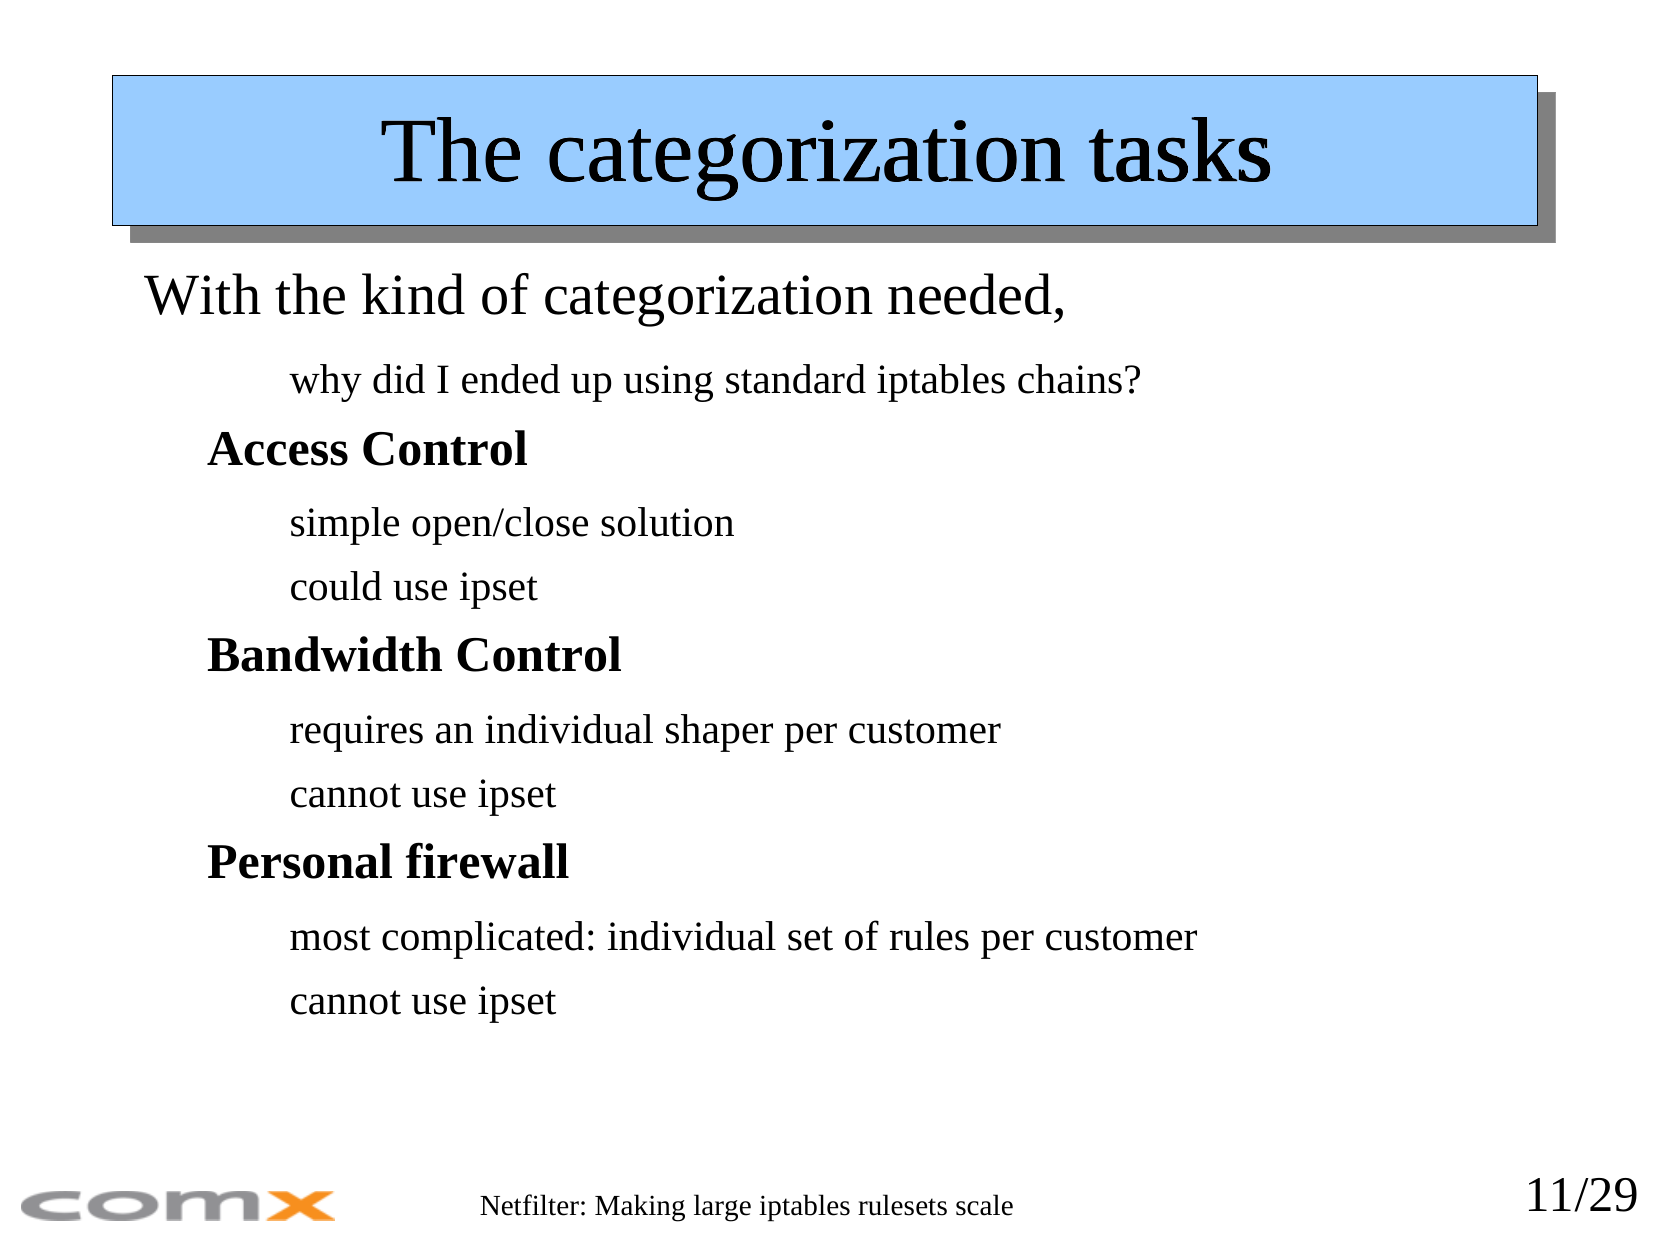

# The categorization tasks
 With the kind of categorization needed,
why did I ended up using standard iptables chains?
Access Control
simple open/close solution
could use ipset
Bandwidth Control
requires an individual shaper per customer
cannot use ipset
Personal firewall
most complicated: individual set of rules per customer
cannot use ipset